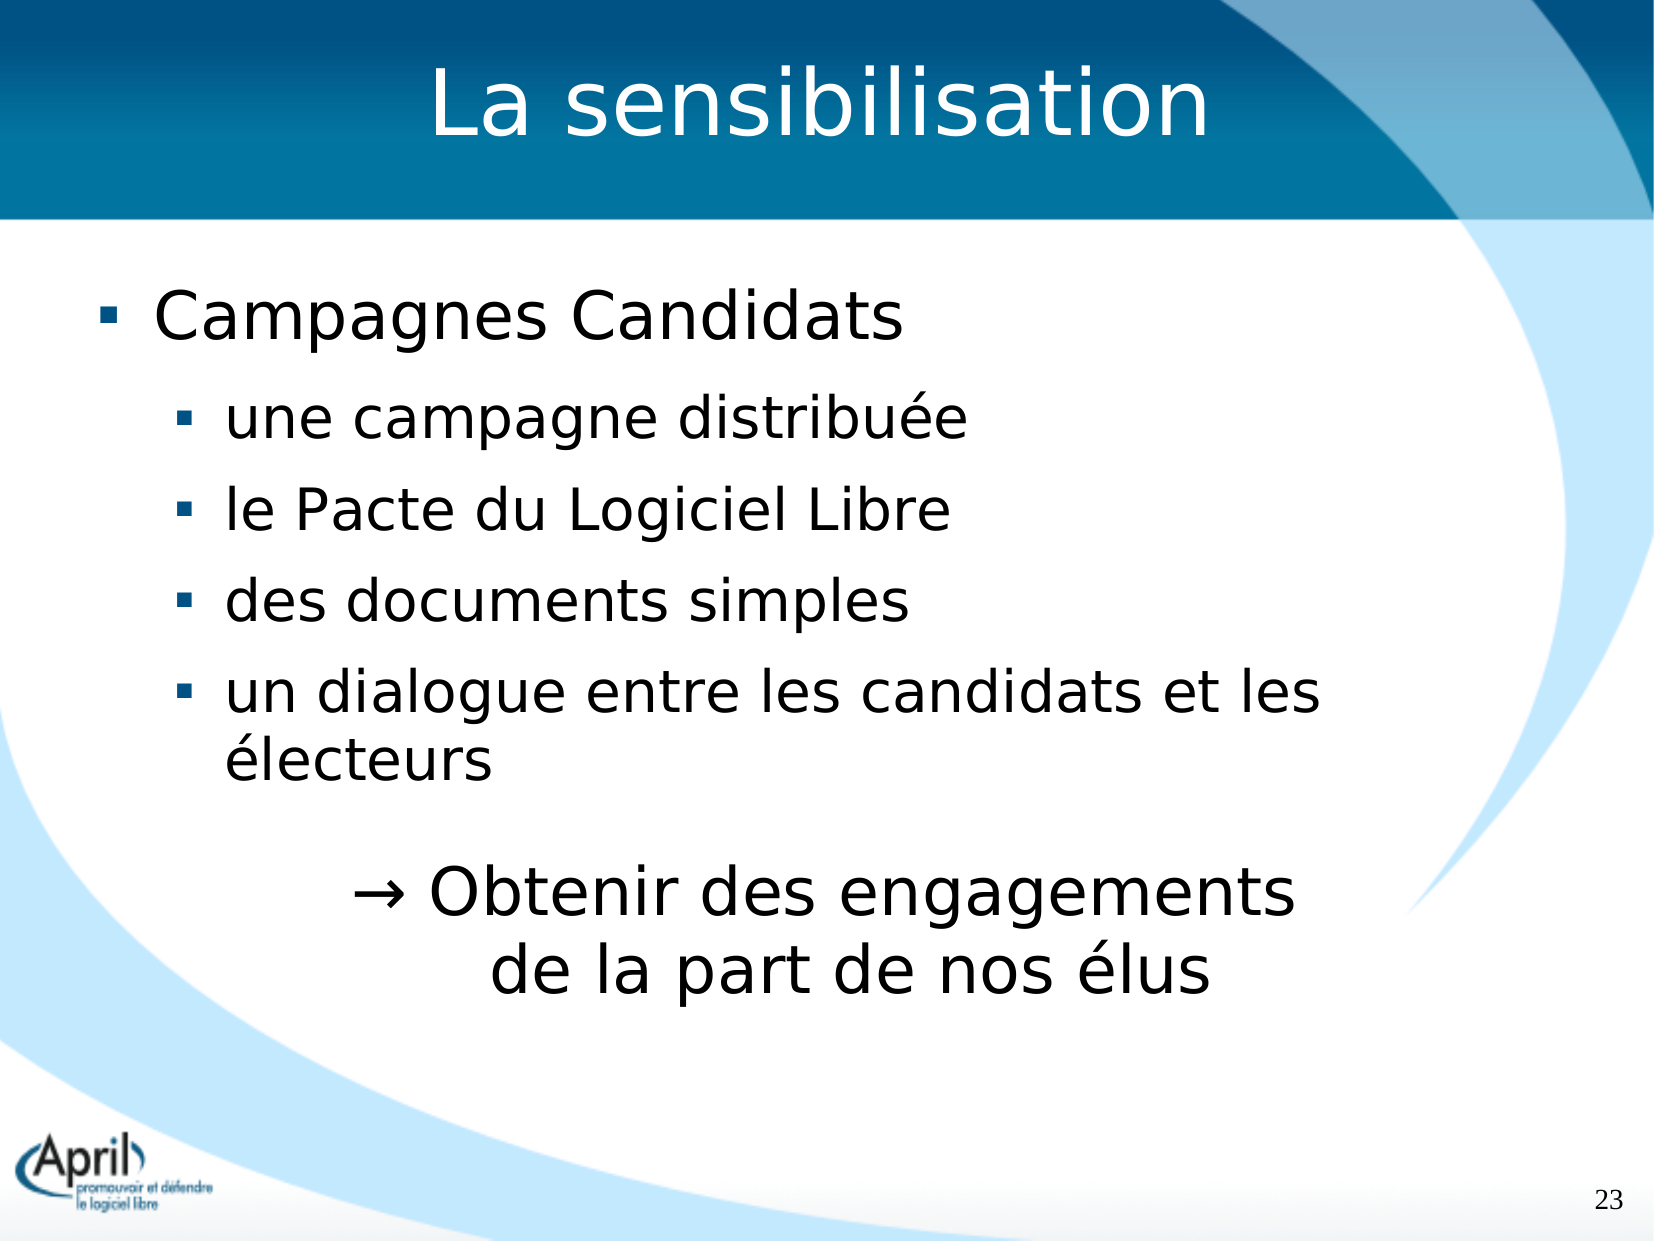

# La sensibilisation
Campagnes Candidats
une campagne distribuée
le Pacte du Logiciel Libre
des documents simples
un dialogue entre les candidats et les électeurs
→ Obtenir des engagements
de la part de nos élus
23